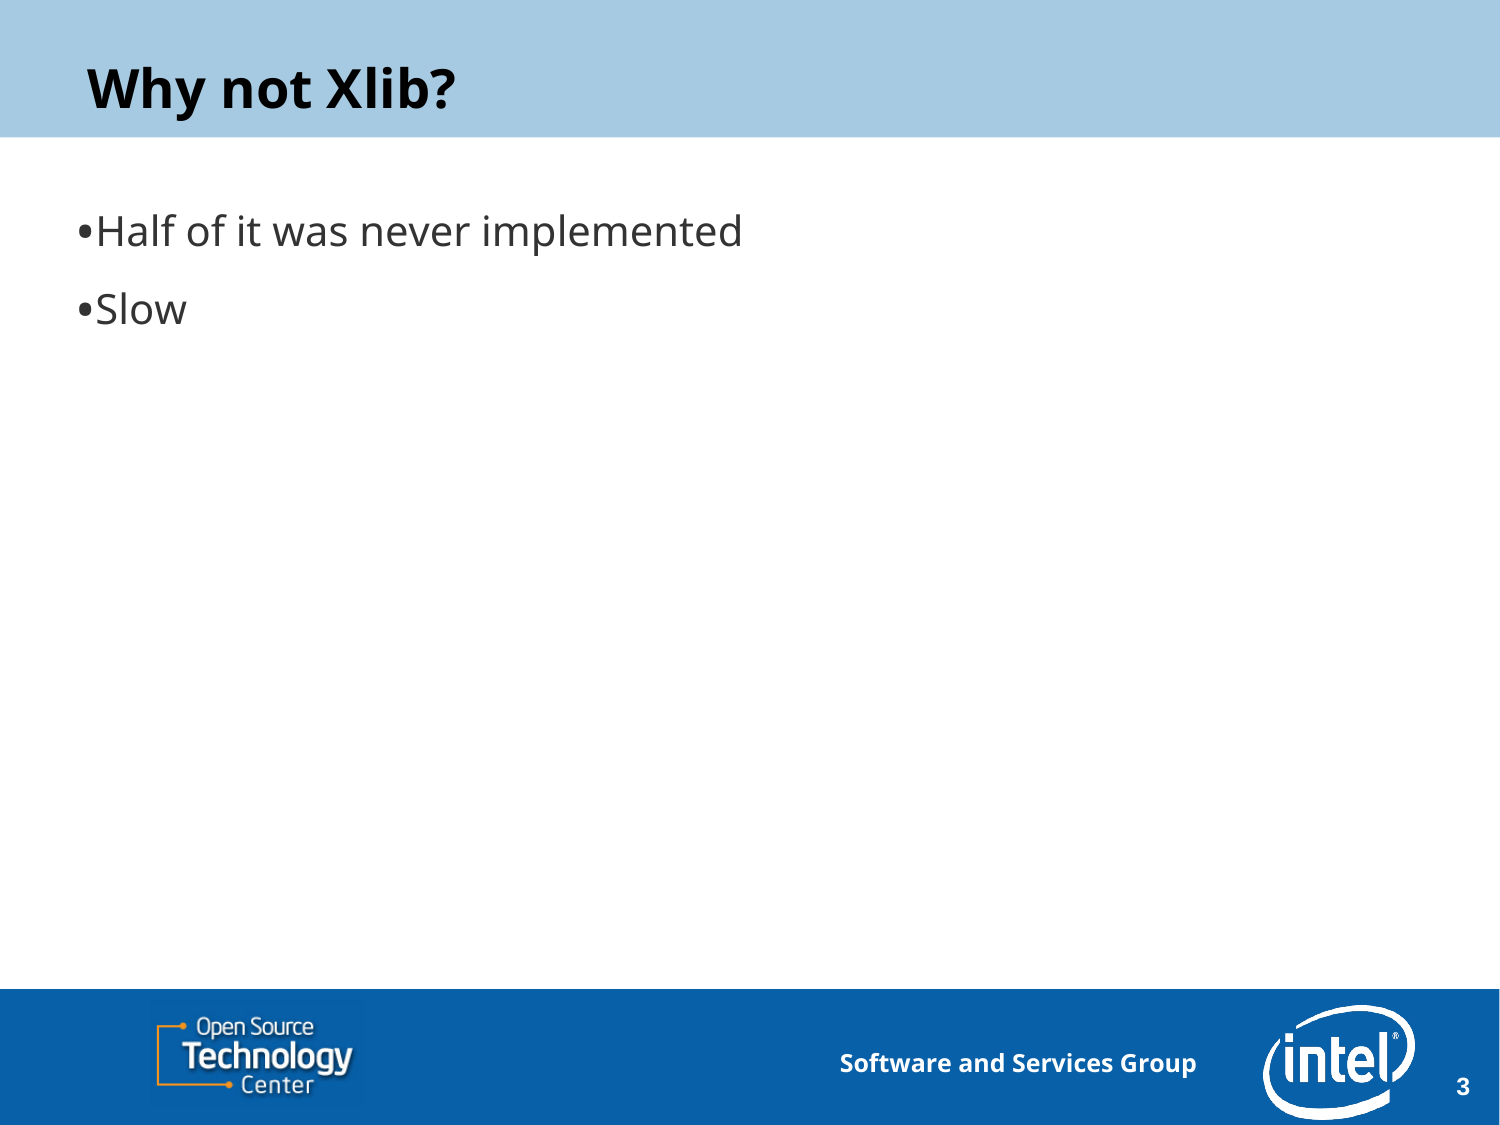

# Why not Xlib?
Half of it was never implemented
Slow